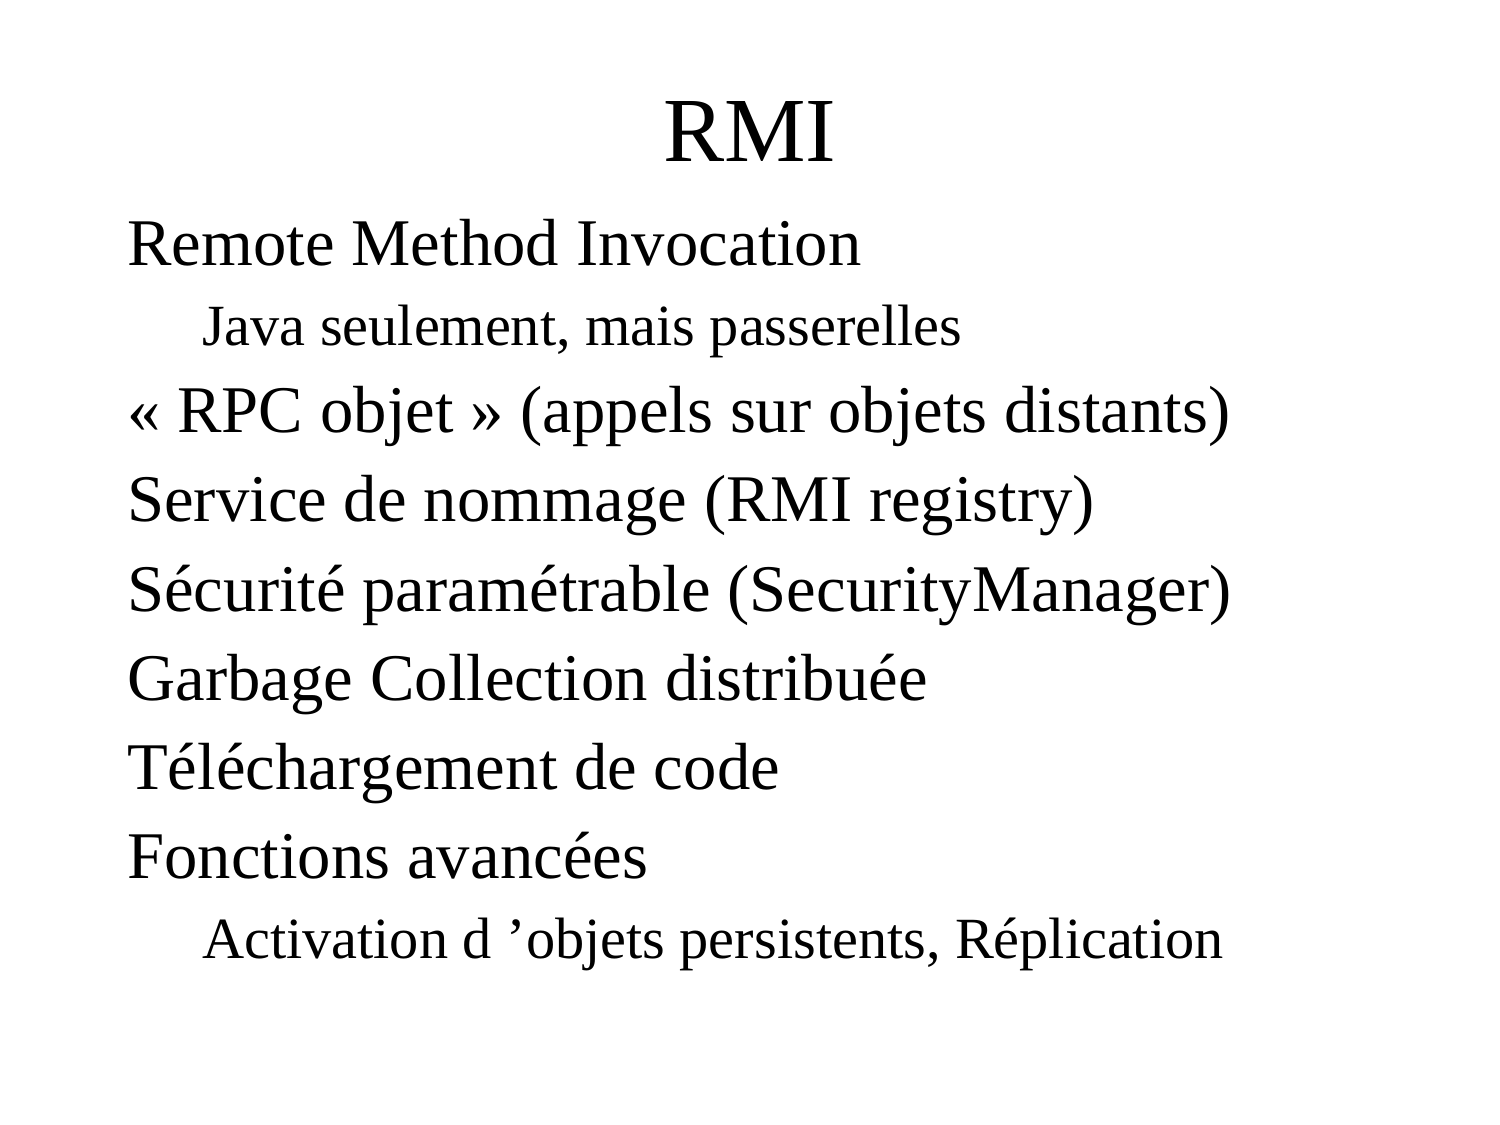

RMI
Remote Method Invocation
Java seulement, mais passerelles
« RPC objet » (appels sur objets distants)
Service de nommage (RMI registry)
Sécurité paramétrable (SecurityManager)
Garbage Collection distribuée
Téléchargement de code
Fonctions avancées
Activation d ’objets persistents, Réplication